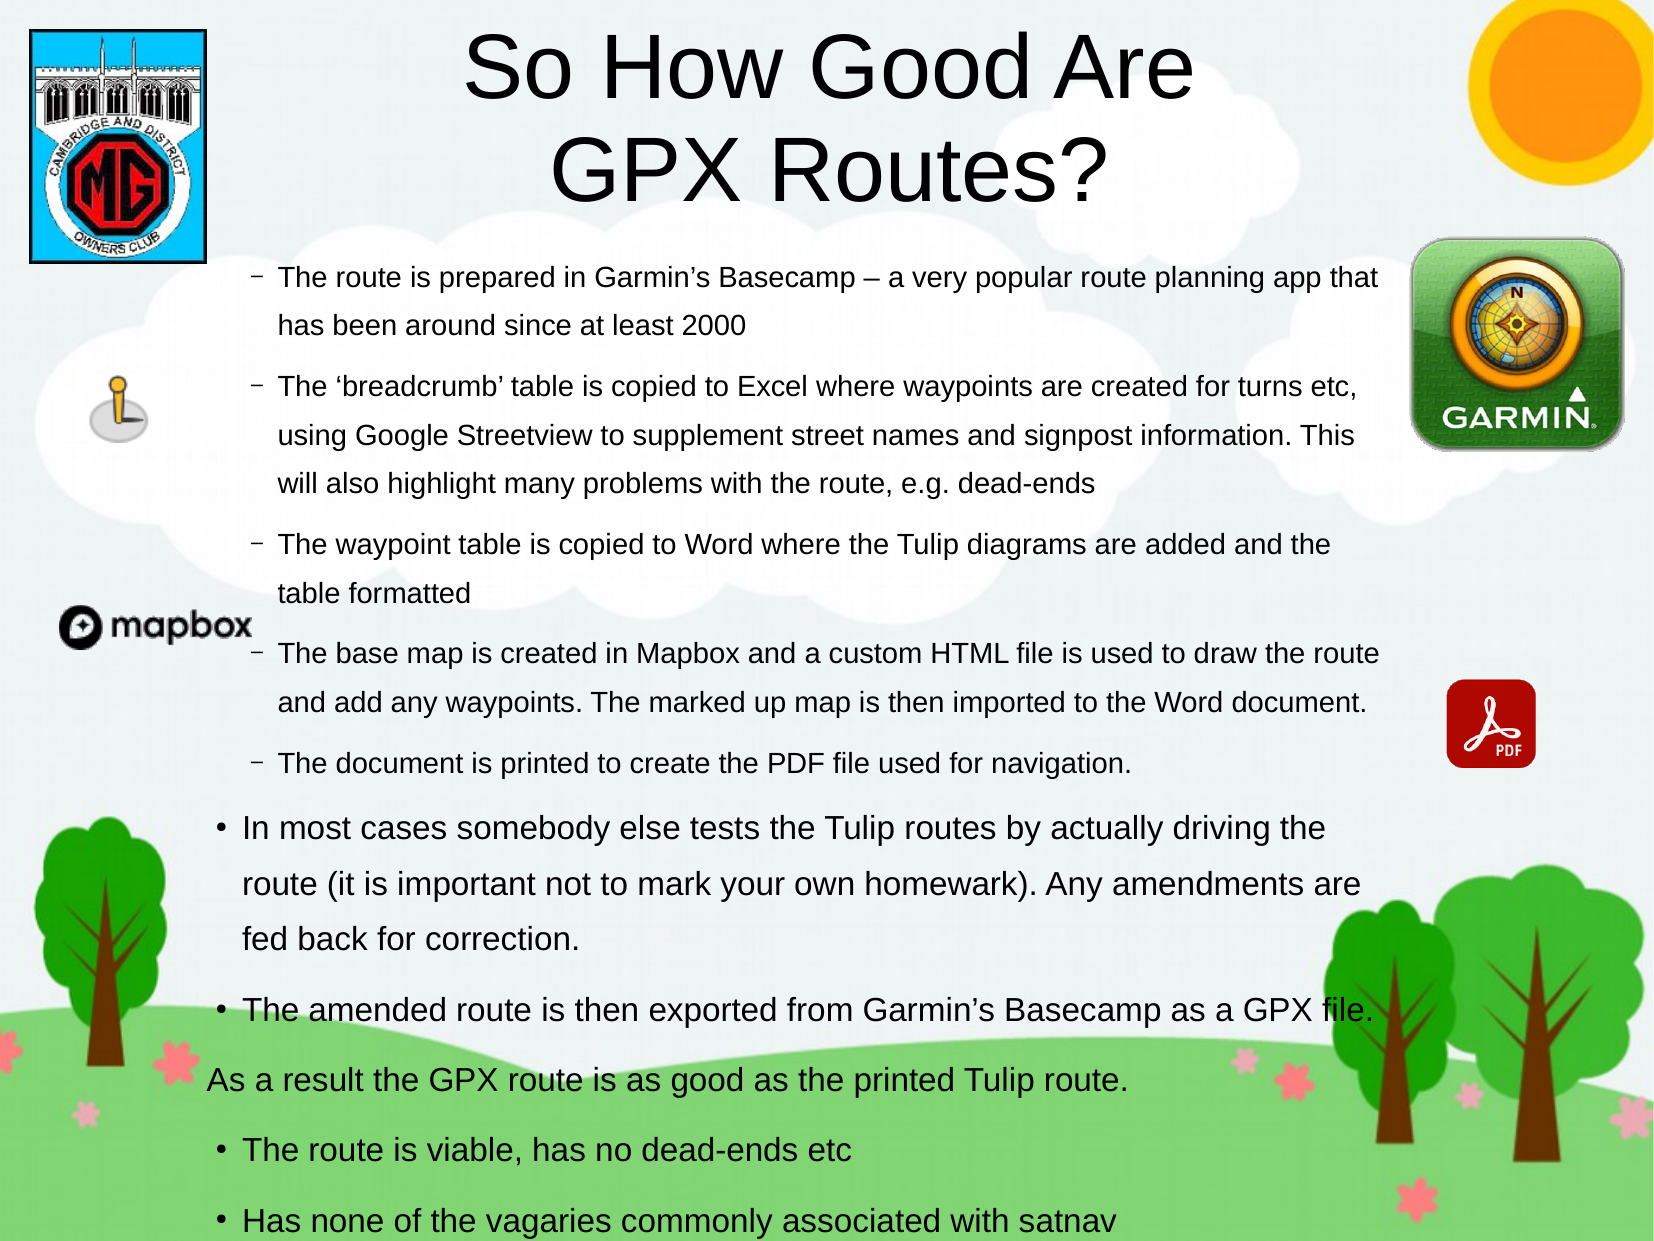

So How Good Are GPX Routes?
# The route is prepared in Garmin’s Basecamp – a very popular route planning app that has been around since at least 2000
The ‘breadcrumb’ table is copied to Excel where waypoints are created for turns etc, using Google Streetview to supplement street names and signpost information. This will also highlight many problems with the route, e.g. dead-ends
The waypoint table is copied to Word where the Tulip diagrams are added and the table formatted
The base map is created in Mapbox and a custom HTML file is used to draw the route and add any waypoints. The marked up map is then imported to the Word document.
The document is printed to create the PDF file used for navigation.
In most cases somebody else tests the Tulip routes by actually driving the route (it is important not to mark your own homewark). Any amendments are fed back for correction.
The amended route is then exported from Garmin’s Basecamp as a GPX file.
As a result the GPX route is as good as the printed Tulip route.
The route is viable, has no dead-ends etc
Has none of the vagaries commonly associated with satnav